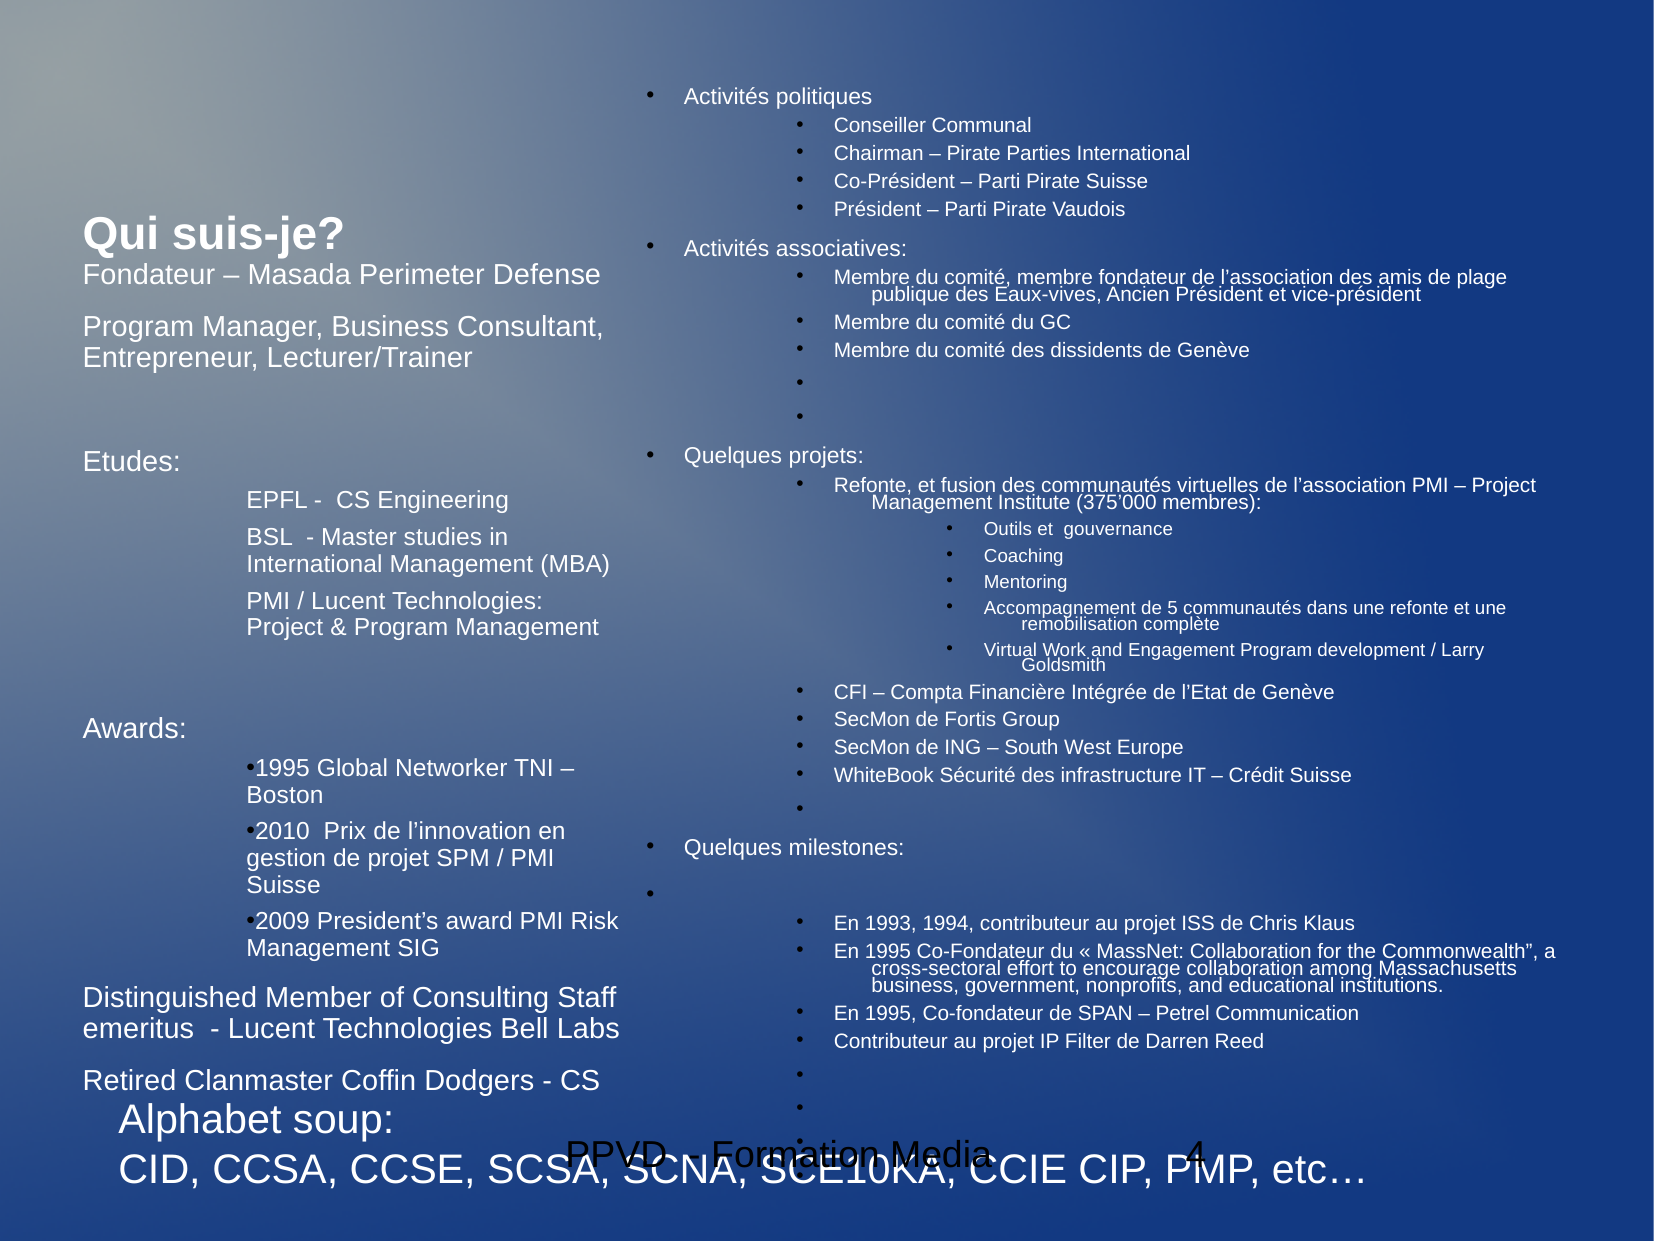

# Qui suis-je?
Activités politiques
Conseiller Communal
Chairman – Pirate Parties International
Co-Président – Parti Pirate Suisse
Président – Parti Pirate Vaudois
Activités associatives:
Membre du comité, membre fondateur de l’association des amis de plage publique des Eaux-vives, Ancien Président et vice-président
Membre du comité du GC
Membre du comité des dissidents de Genève
Quelques projets:
Refonte, et fusion des communautés virtuelles de l’association PMI – Project Management Institute (375’000 membres):
Outils et gouvernance
Coaching
Mentoring
Accompagnement de 5 communautés dans une refonte et une remobilisation complète
Virtual Work and Engagement Program development / Larry Goldsmith
CFI – Compta Financière Intégrée de l’Etat de Genève
SecMon de Fortis Group
SecMon de ING – South West Europe
WhiteBook Sécurité des infrastructure IT – Crédit Suisse
Quelques milestones:
En 1993, 1994, contributeur au projet ISS de Chris Klaus
En 1995 Co-Fondateur du « MassNet: Collaboration for the Commonwealth”, a cross-sectoral effort to encourage collaboration among Massachusetts business, government, nonprofits, and educational institutions.
En 1995, Co-fondateur de SPAN – Petrel Communication
Contributeur au projet IP Filter de Darren Reed
Fondateur – Masada Perimeter Defense
Program Manager, Business Consultant, Entrepreneur, Lecturer/Trainer
Etudes:
EPFL - CS Engineering
BSL - Master studies in International Management (MBA)
PMI / Lucent Technologies: Project & Program Management
Awards:
1995 Global Networker TNI – Boston
2010 Prix de l’innovation en gestion de projet SPM / PMI Suisse
2009 President’s award PMI Risk Management SIG
Distinguished Member of Consulting Staff emeritus - Lucent Technologies Bell Labs
Retired Clanmaster Coffin Dodgers - CS
Alphabet soup:
CID, CCSA, CCSE, SCSA, SCNA, SCE10KA, CCIE CIP, PMP, etc…
PPVD - Formation Media